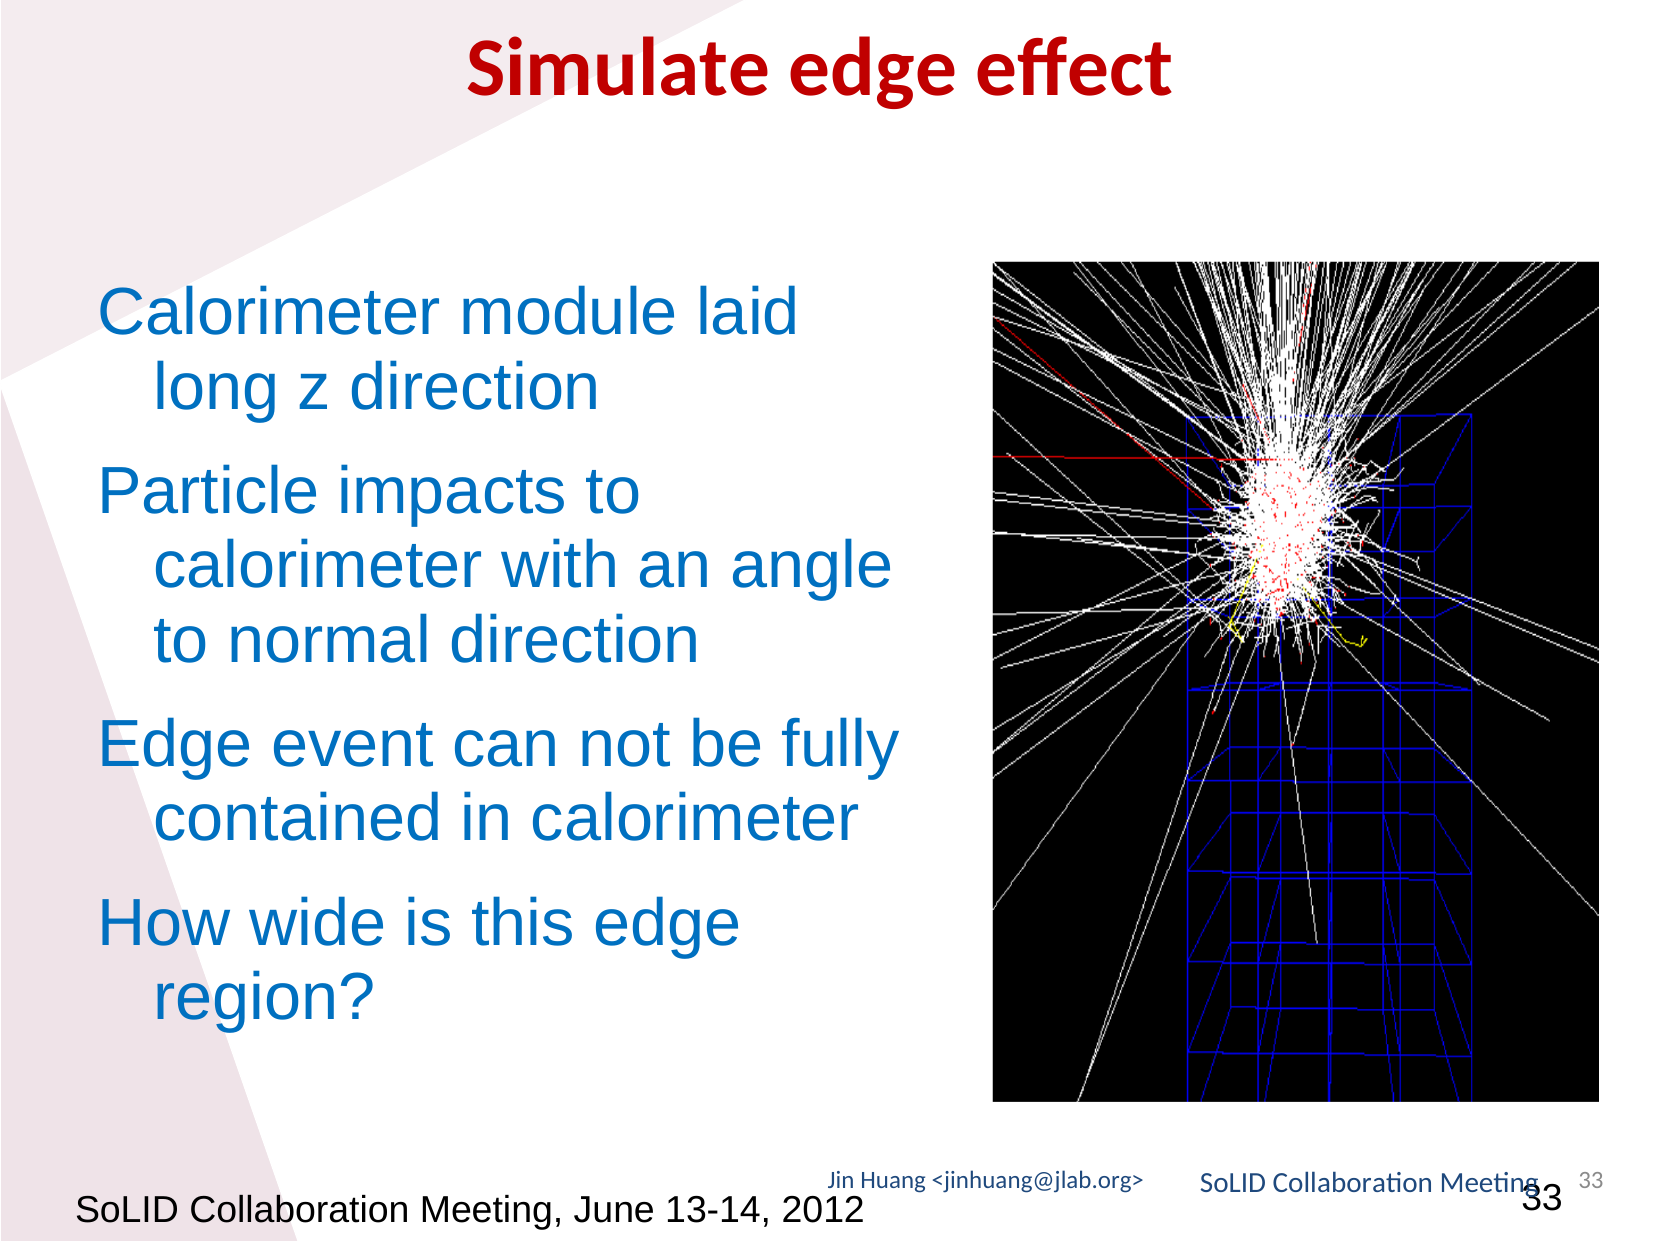

Simulate edge effect
# Calorimeter module laid long z direction
Particle impacts to calorimeter with an angle to normal direction
Edge event can not be fully contained in calorimeter
How wide is this edge region?
Jin Huang <jinhuang@jlab.org>
SoLID Collaboration Meeting
33